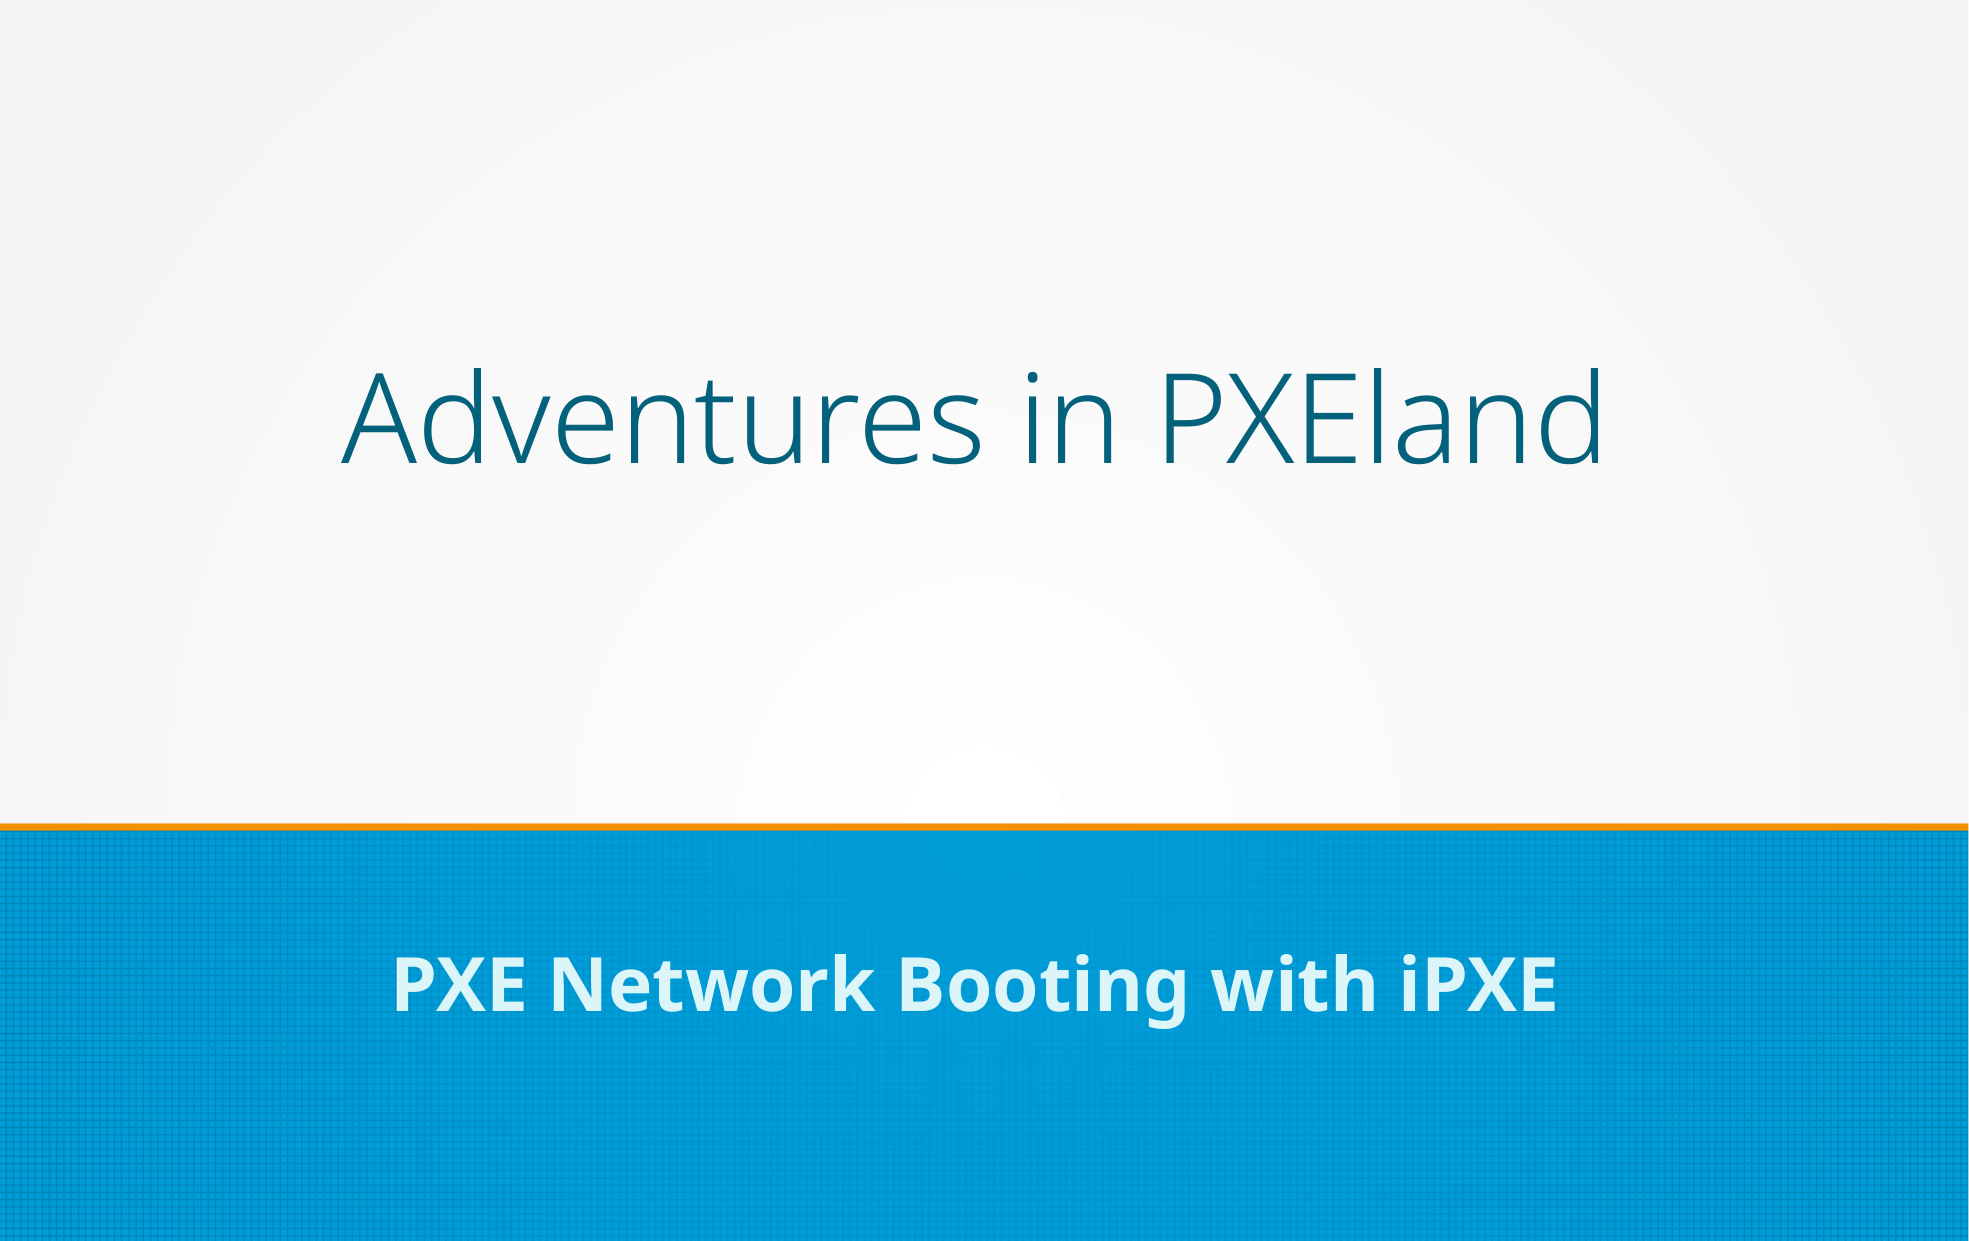

# Adventures in PXEland
PXE Network Booting with iPXE